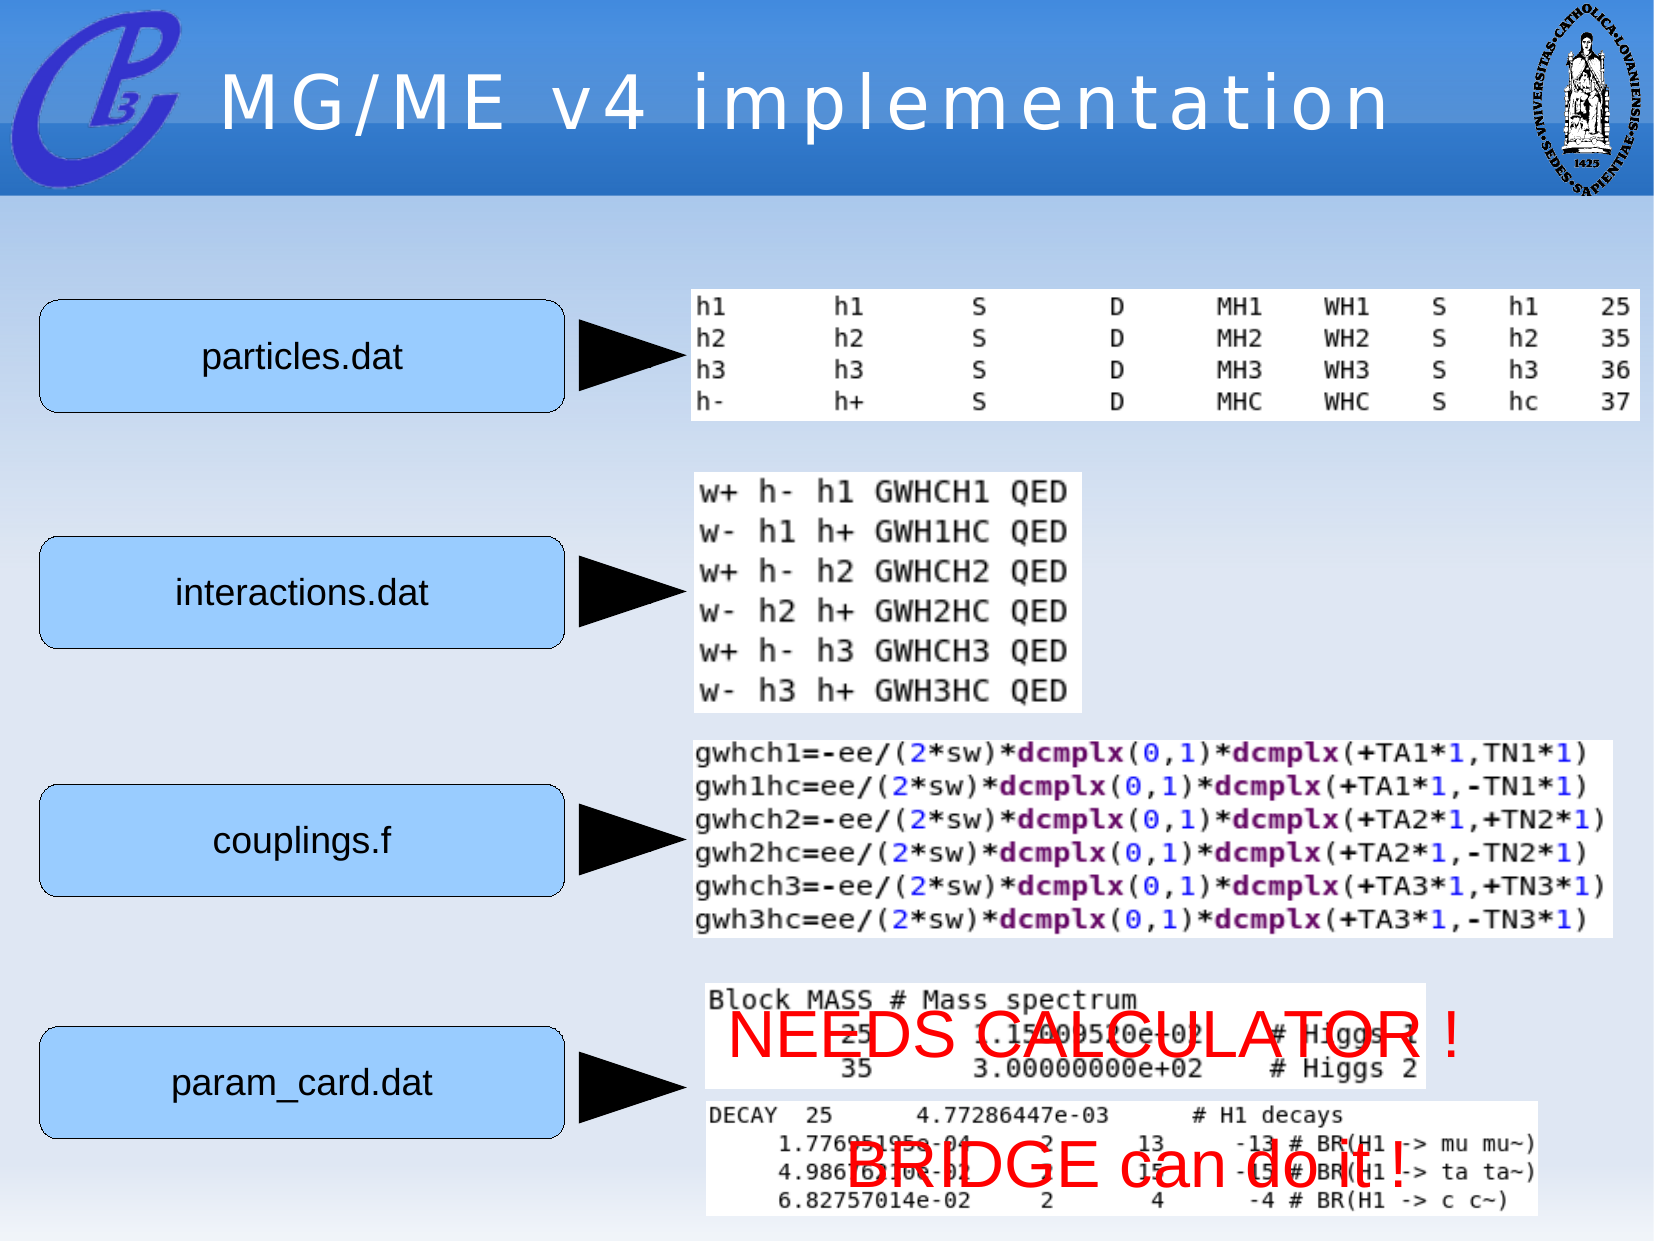

# MG/ME v4 implementation
particles.dat
v
interactions.dat
v
couplings.f
v
NEEDS CALCULATOR !
param_card.dat
v
BRIDGE can do it !